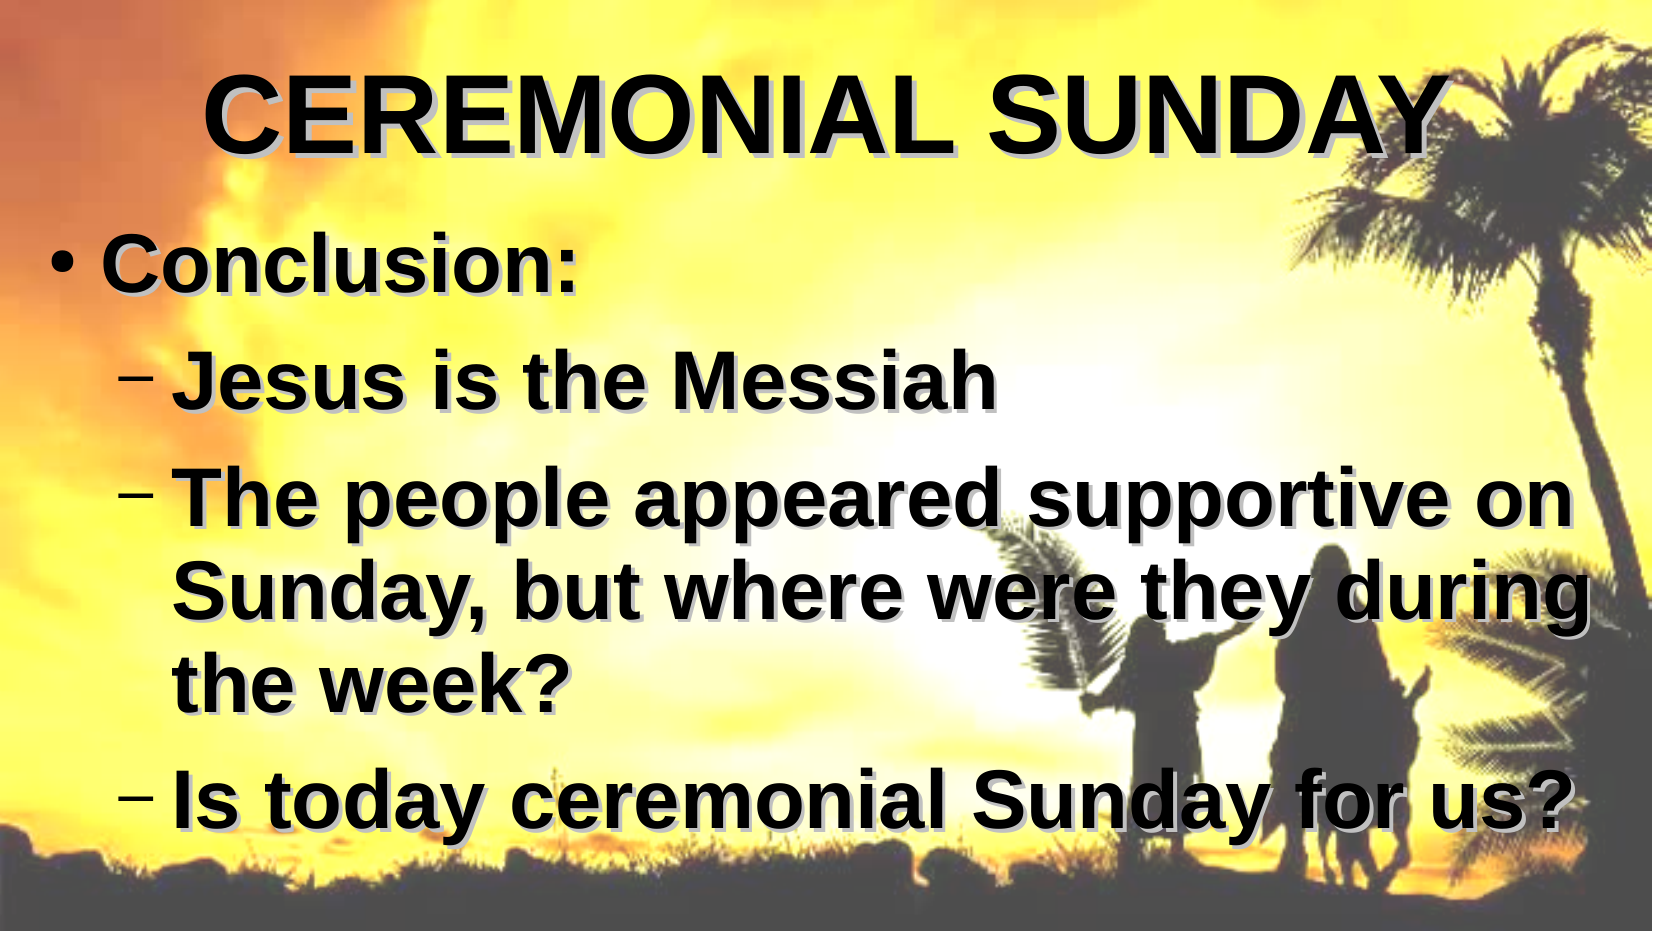

# CEREMONIAL SUNDAY
Conclusion:
Jesus is the Messiah
The people appeared supportive on Sunday, but where were they during the week?
Is today ceremonial Sunday for us?